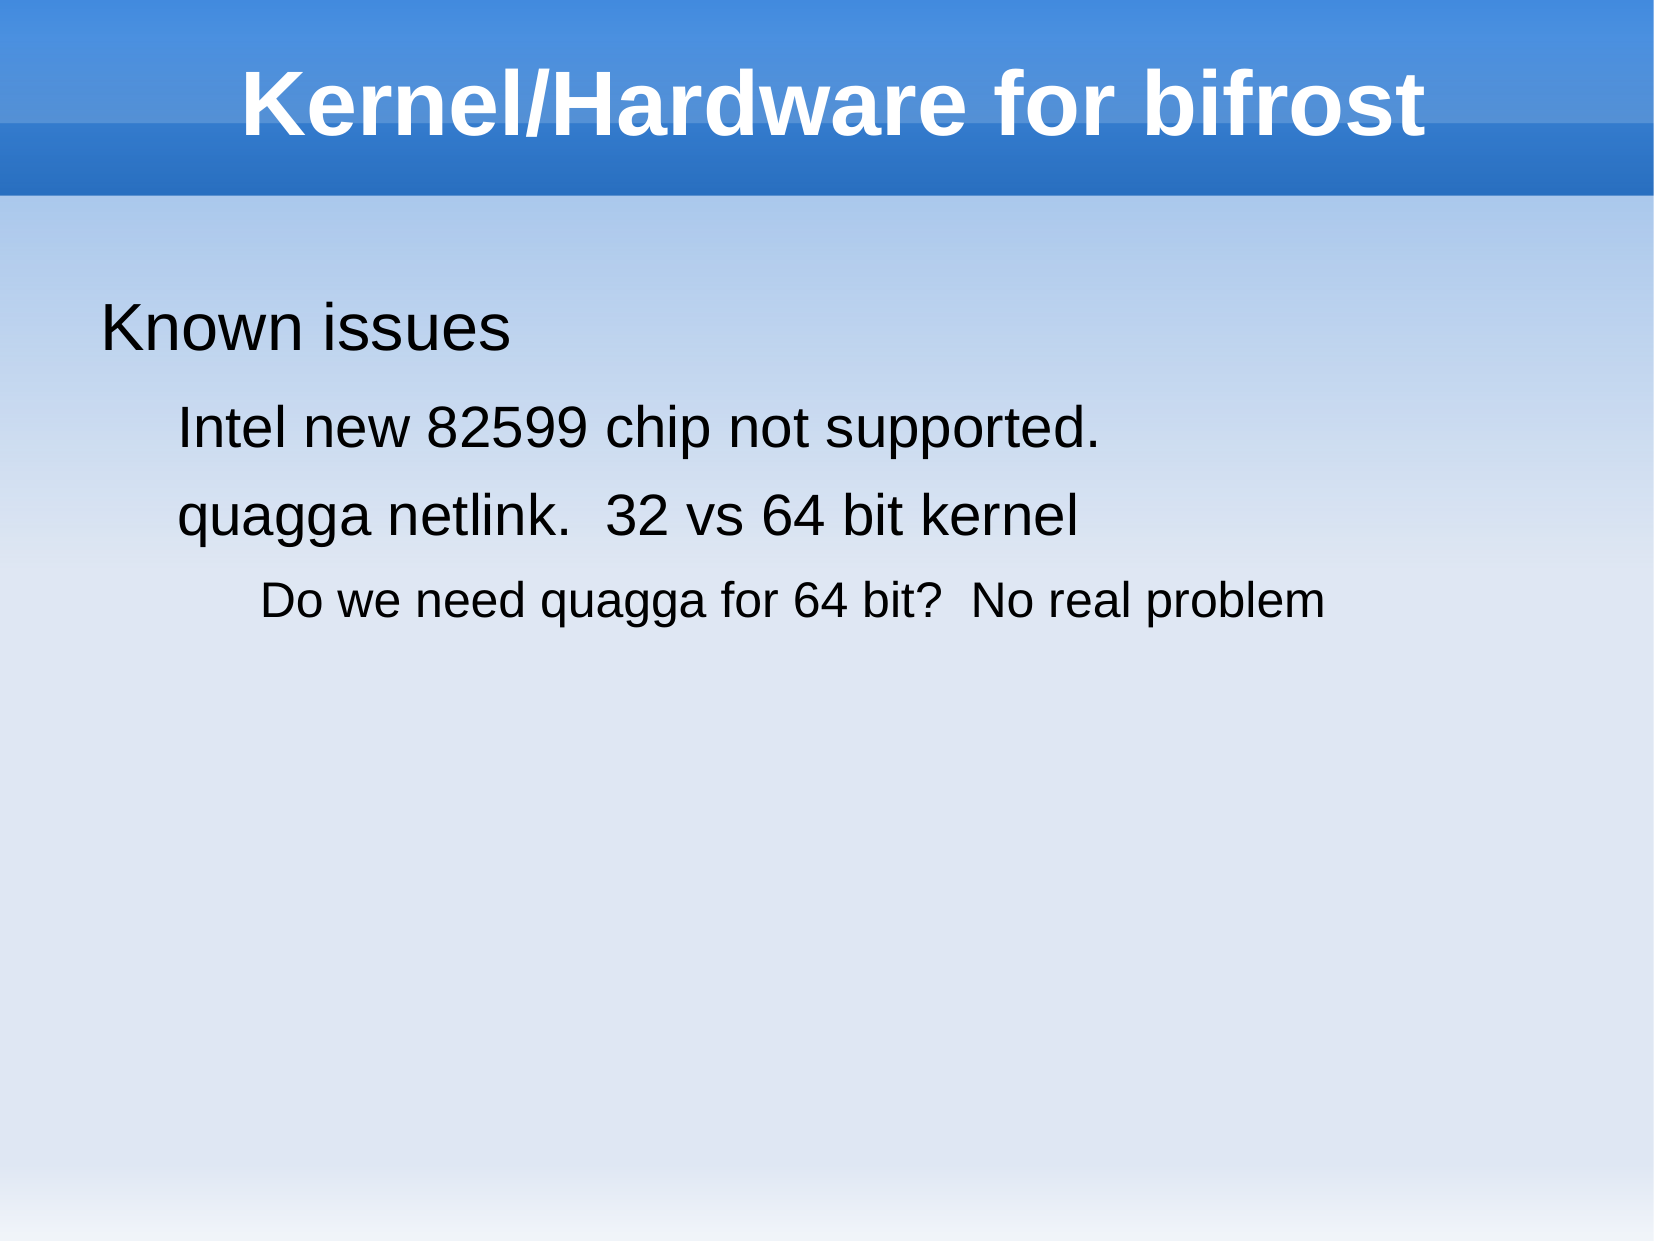

# Kernel/Hardware for bifrost
Known issues
Intel new 82599 chip not supported.
quagga netlink. 32 vs 64 bit kernel
Do we need quagga for 64 bit? No real problem